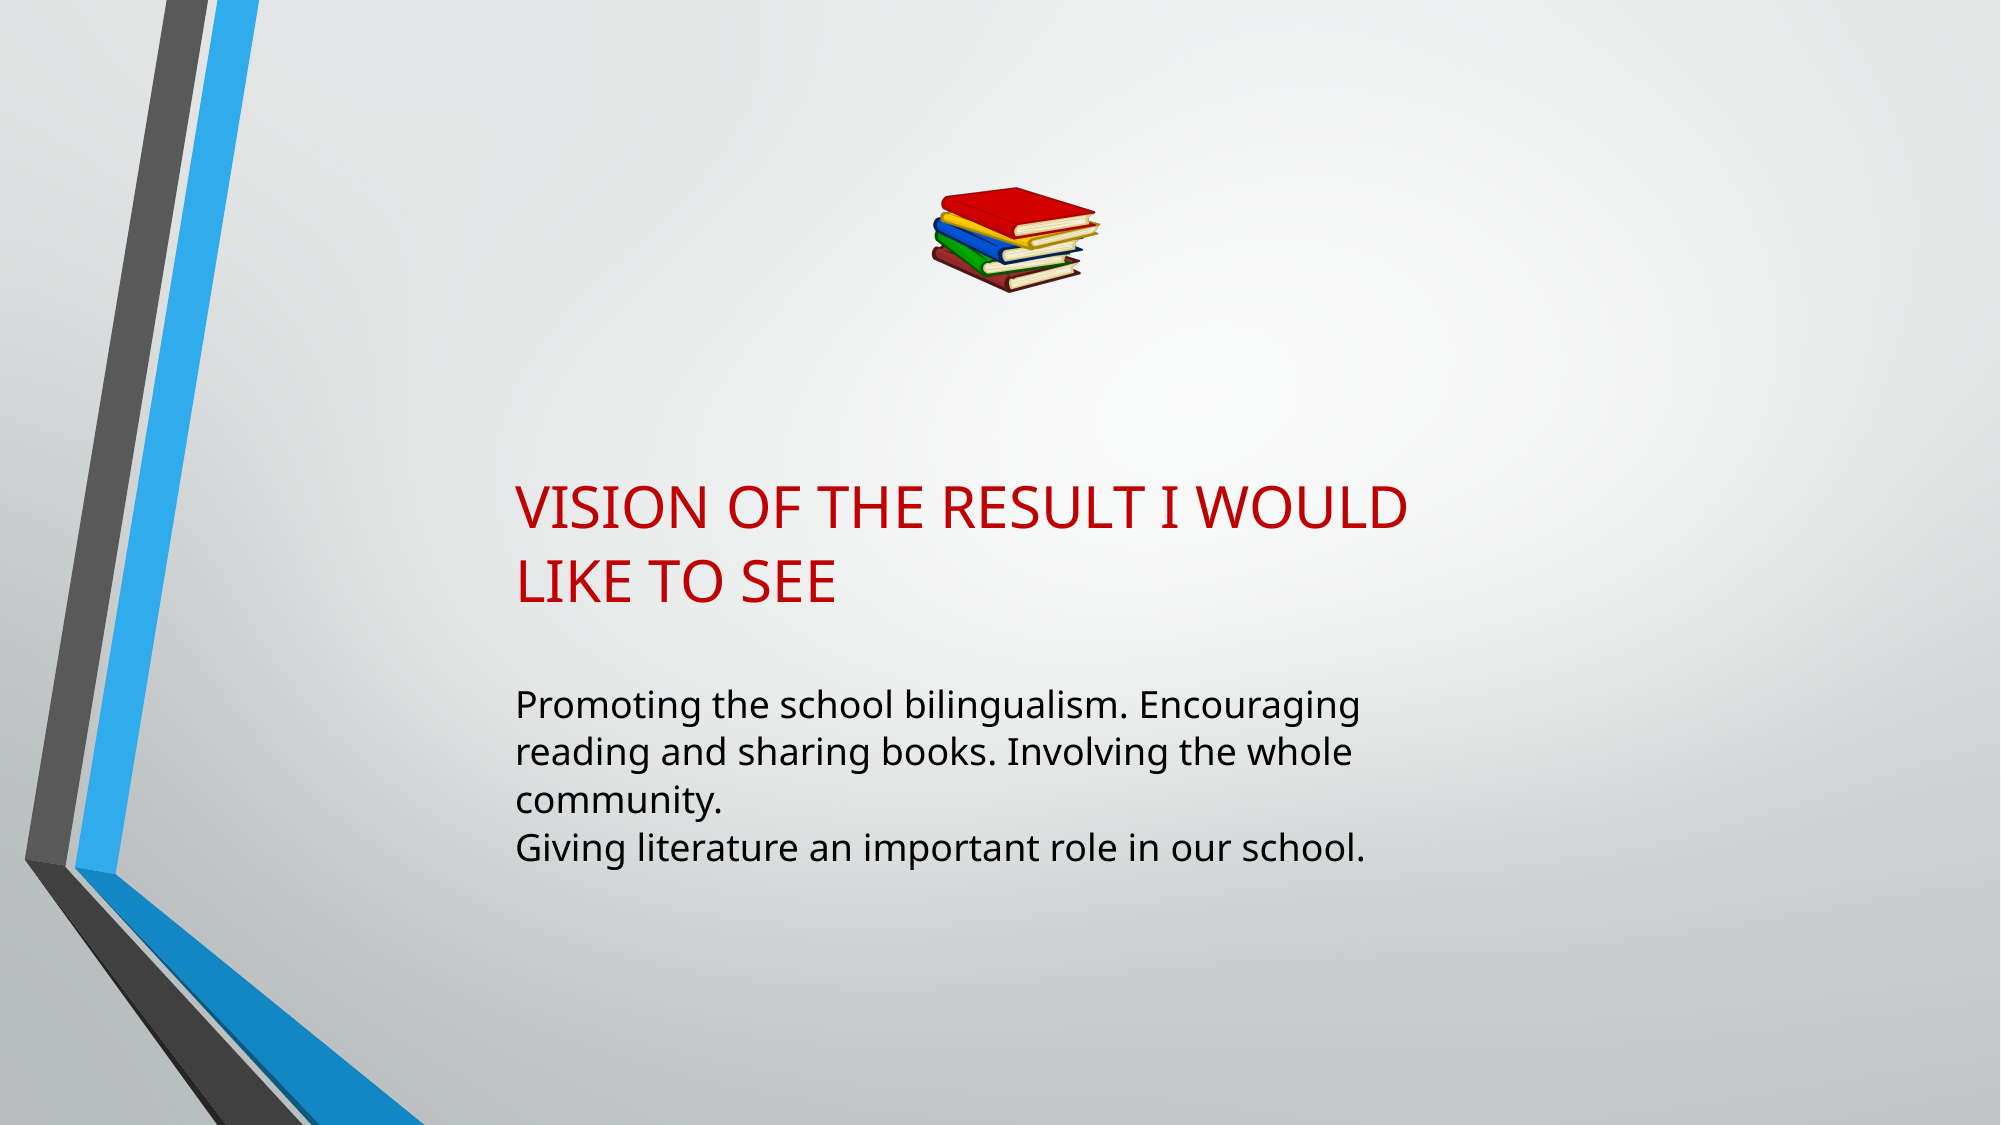

VISION OF THE RESULT I WOULD LIKE TO SEE
Promoting the school bilingualism. Encouraging reading and sharing books. Involving the whole community.
Giving literature an important role in our school.